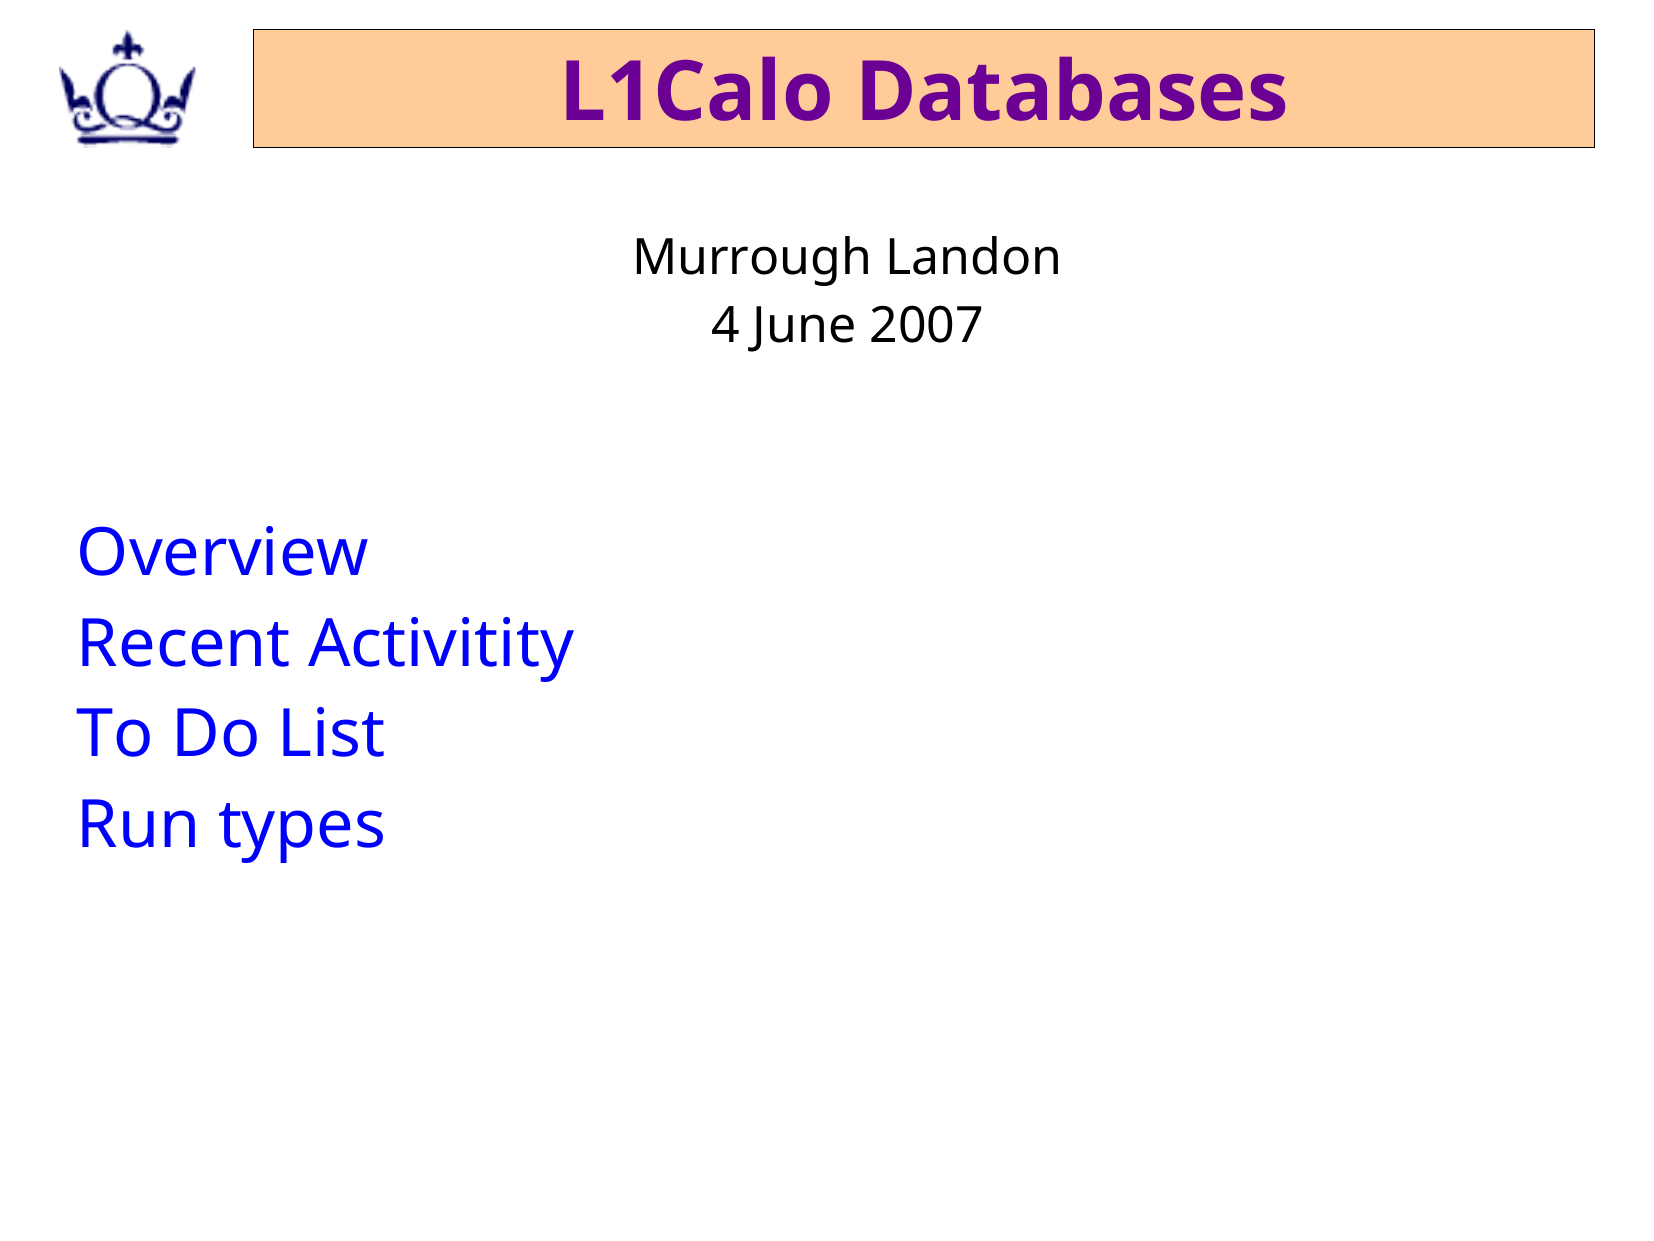

# L1Calo Databases
Murrough Landon
4 June 2007
Overview
Recent Activitity
To Do List
Run types